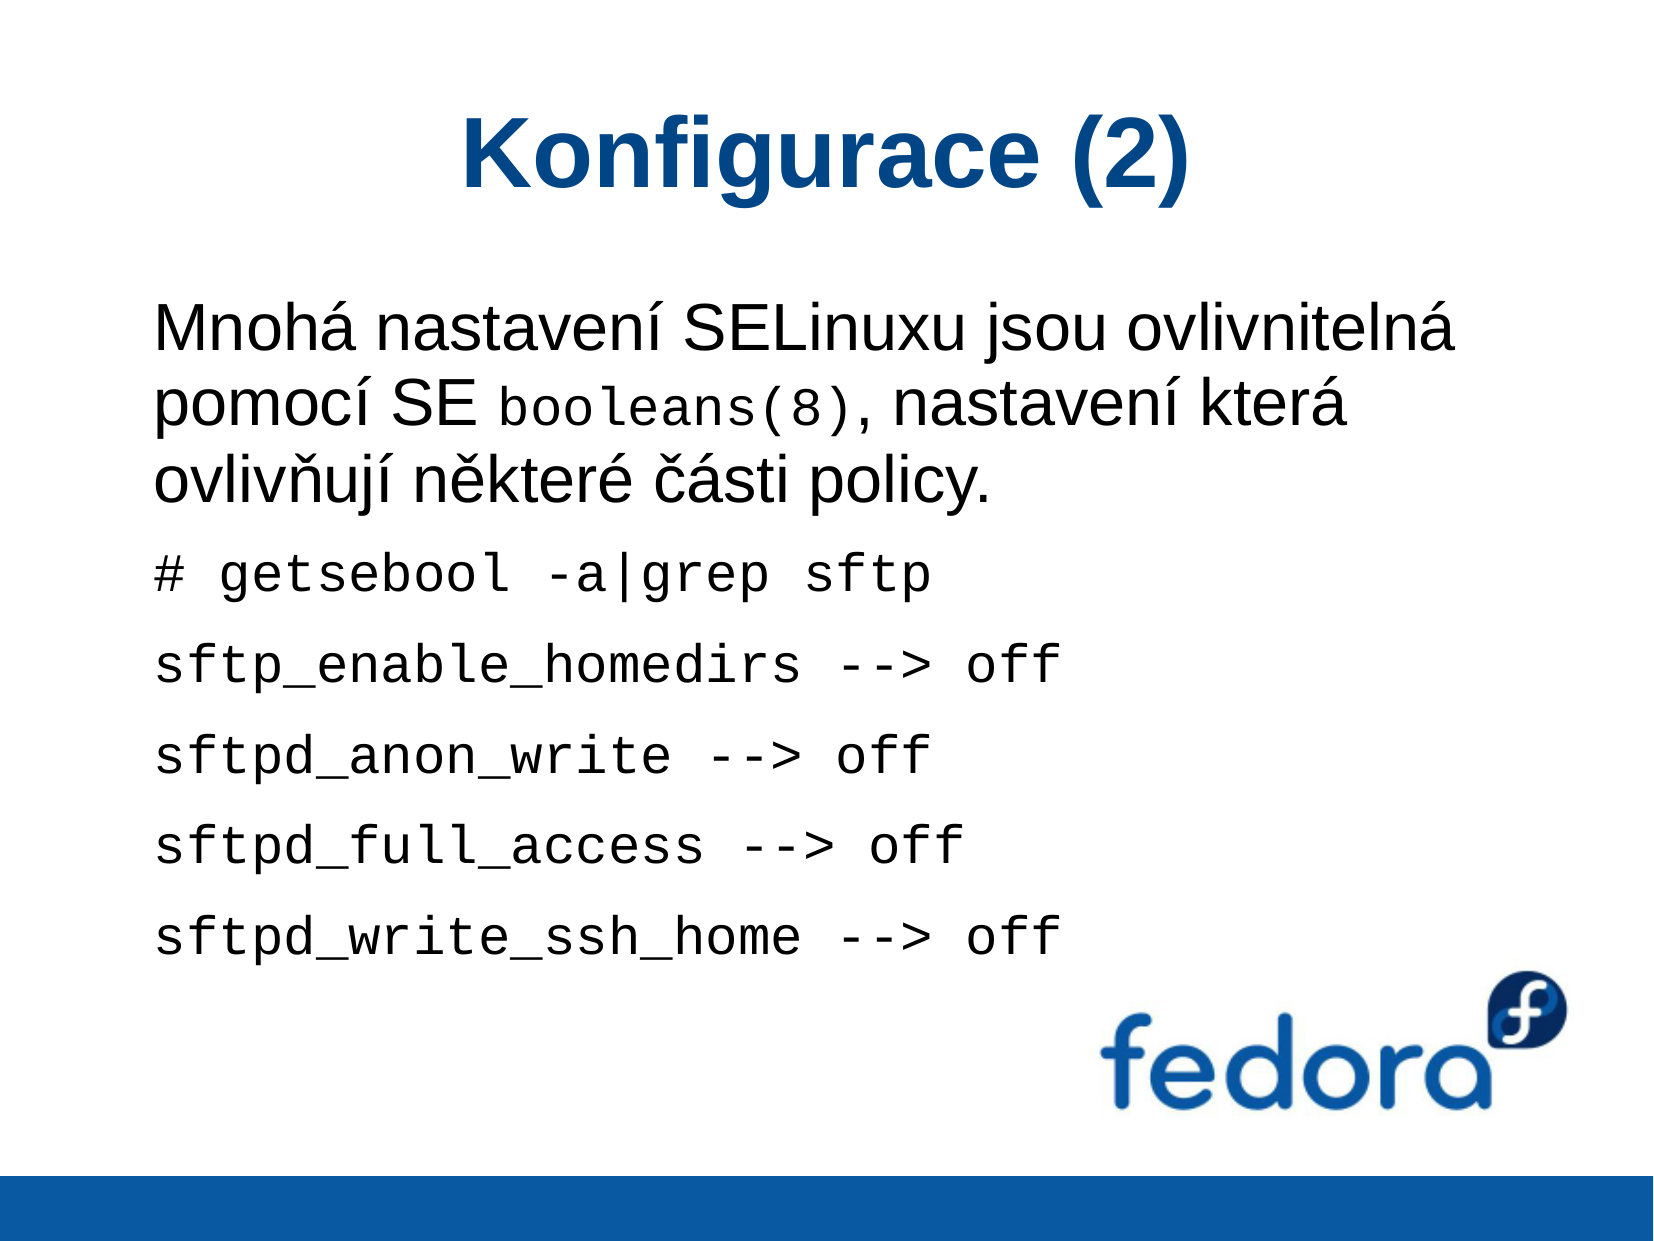

# Konfigurace (2)
Mnohá nastavení SELinuxu jsou ovlivnitelná pomocí SE booleans(8), nastavení která ovlivňují některé části policy.
# getsebool -a|grep sftp
sftp_enable_homedirs --> off
sftpd_anon_write --> off
sftpd_full_access --> off
sftpd_write_ssh_home --> off